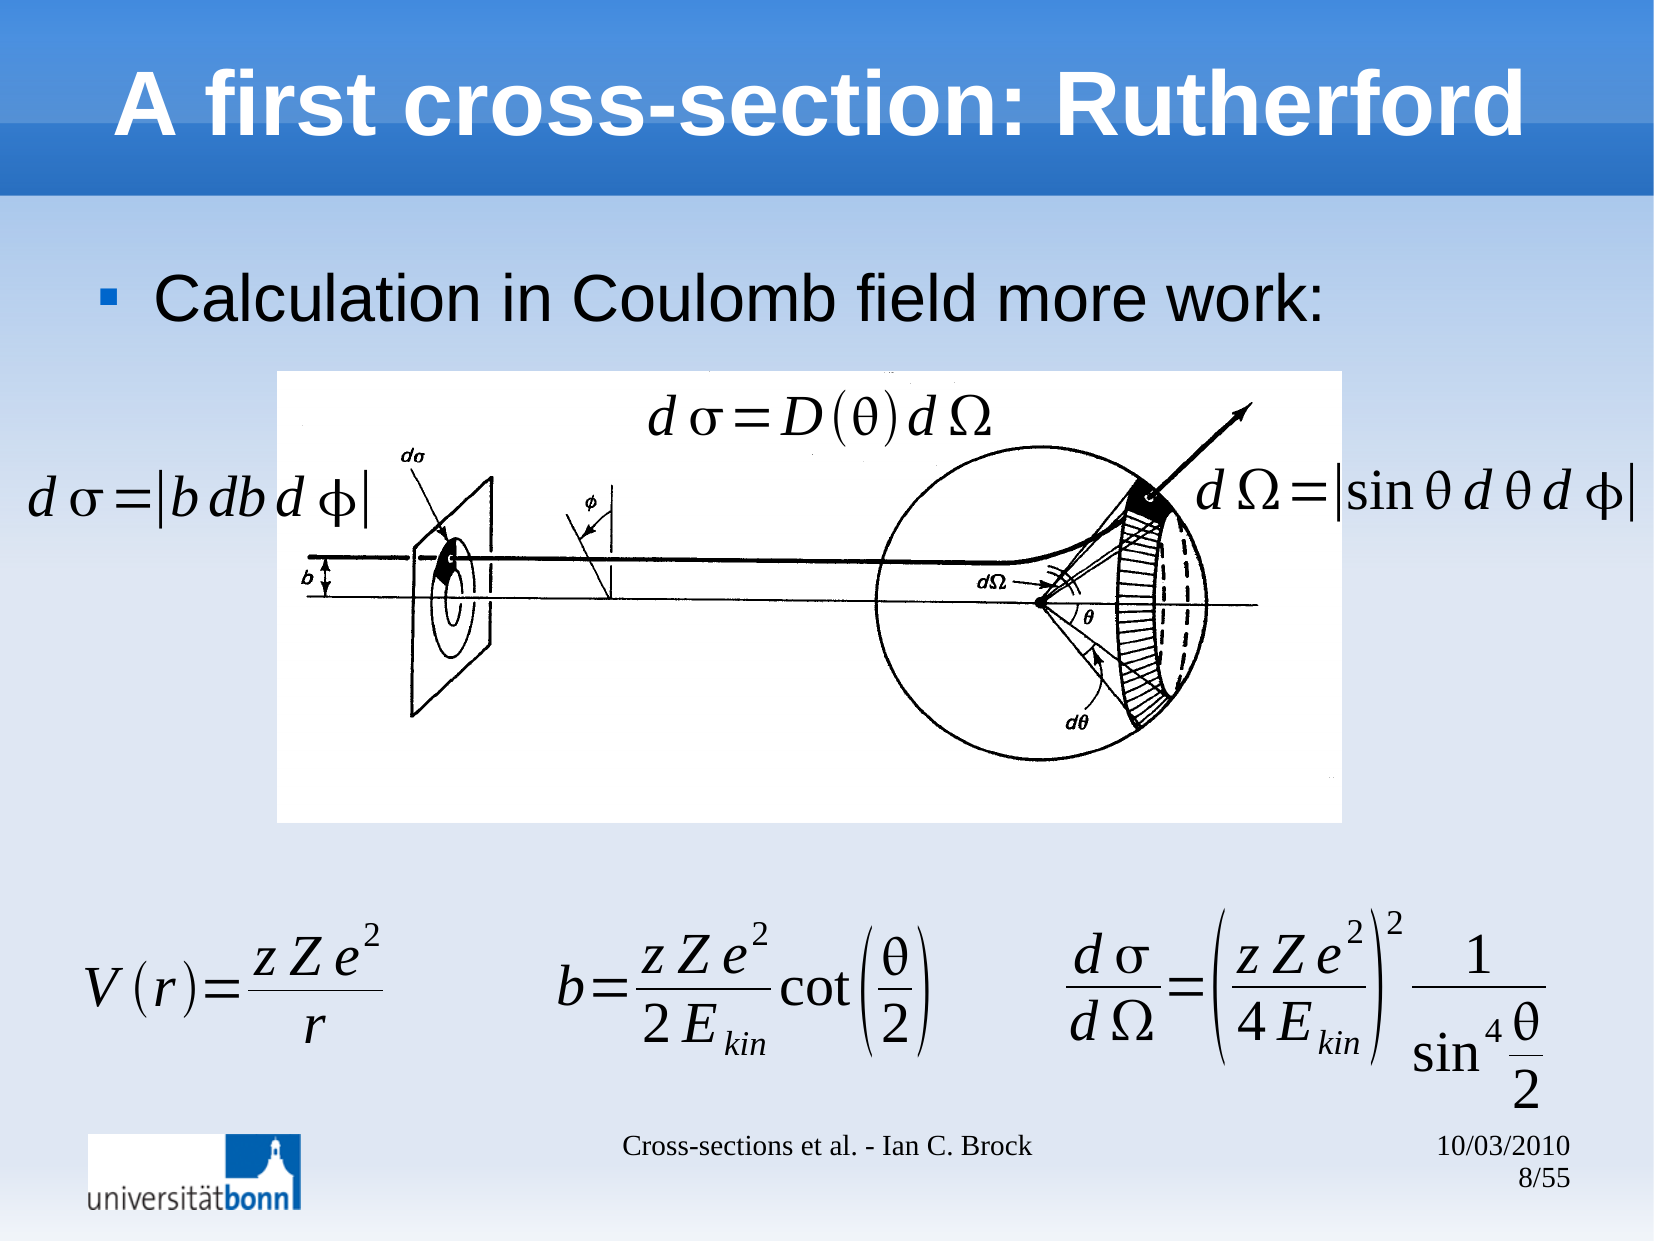

# A first cross-section: Rutherford
Calculation in Coulomb field more work:
Cross-sections et al. - Ian C. Brock
8